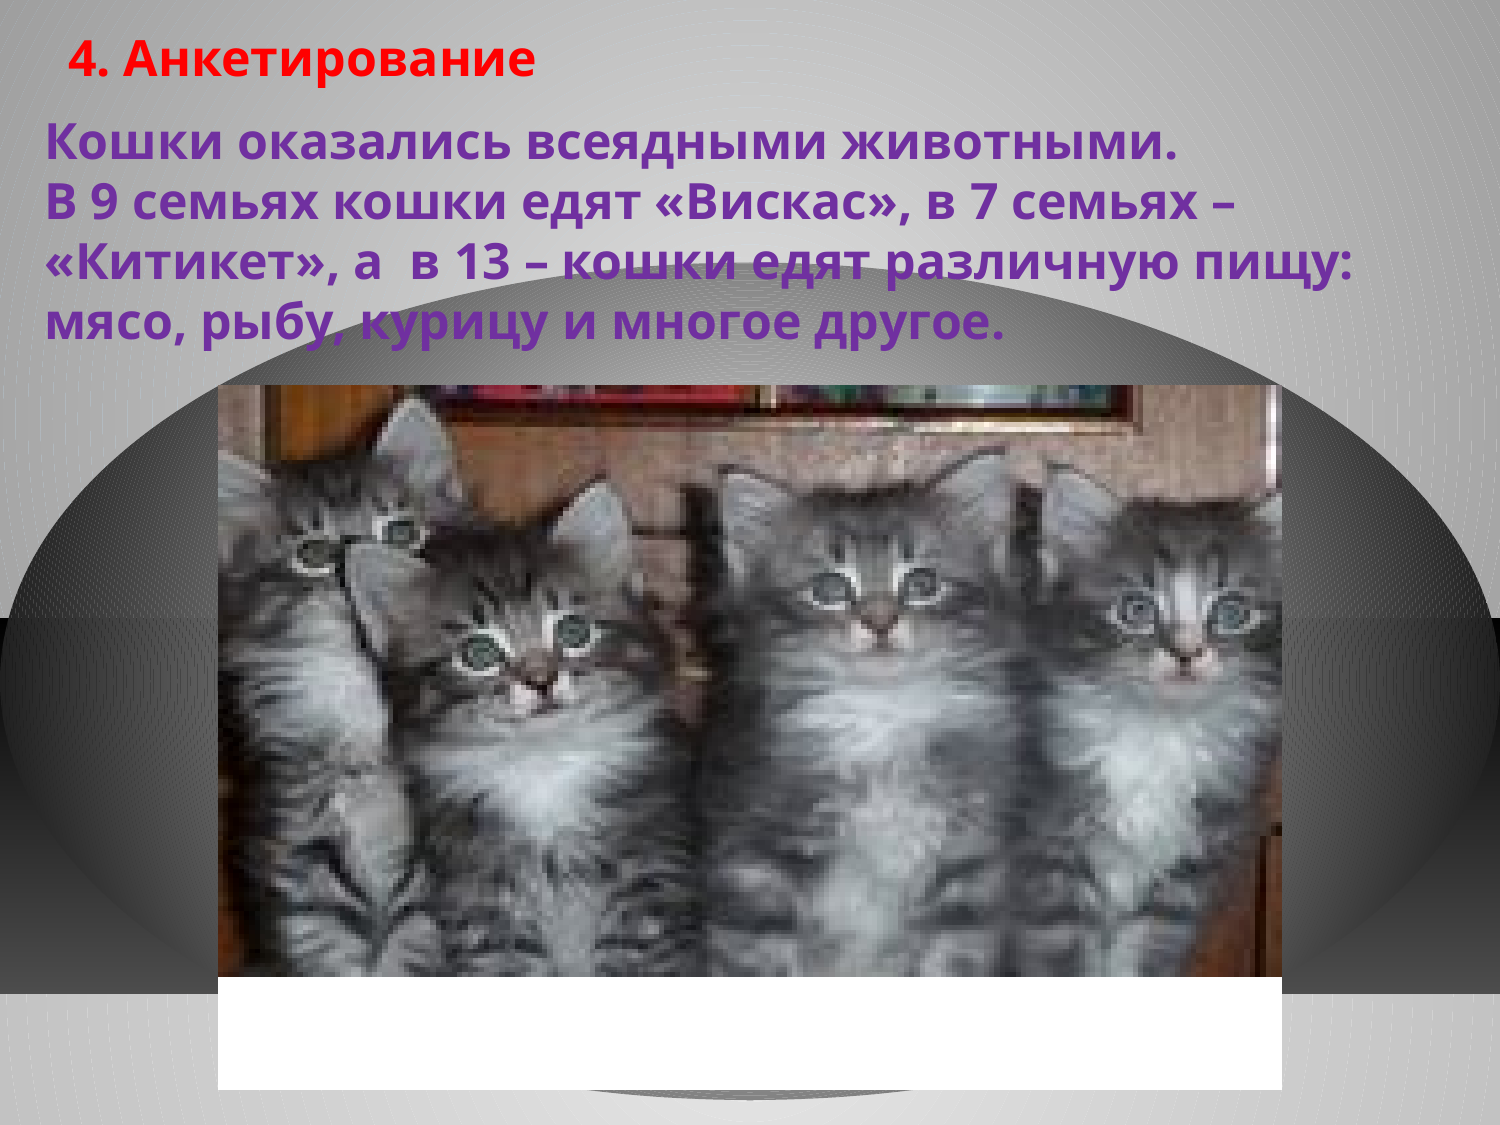

4. Анкетирование
Кошки оказались всеядными животными.
В 9 семьях кошки едят «Вискас», в 7 семьях – «Китикет», а в 13 – кошки едят различную пищу: мясо, рыбу, курицу и многое другое.